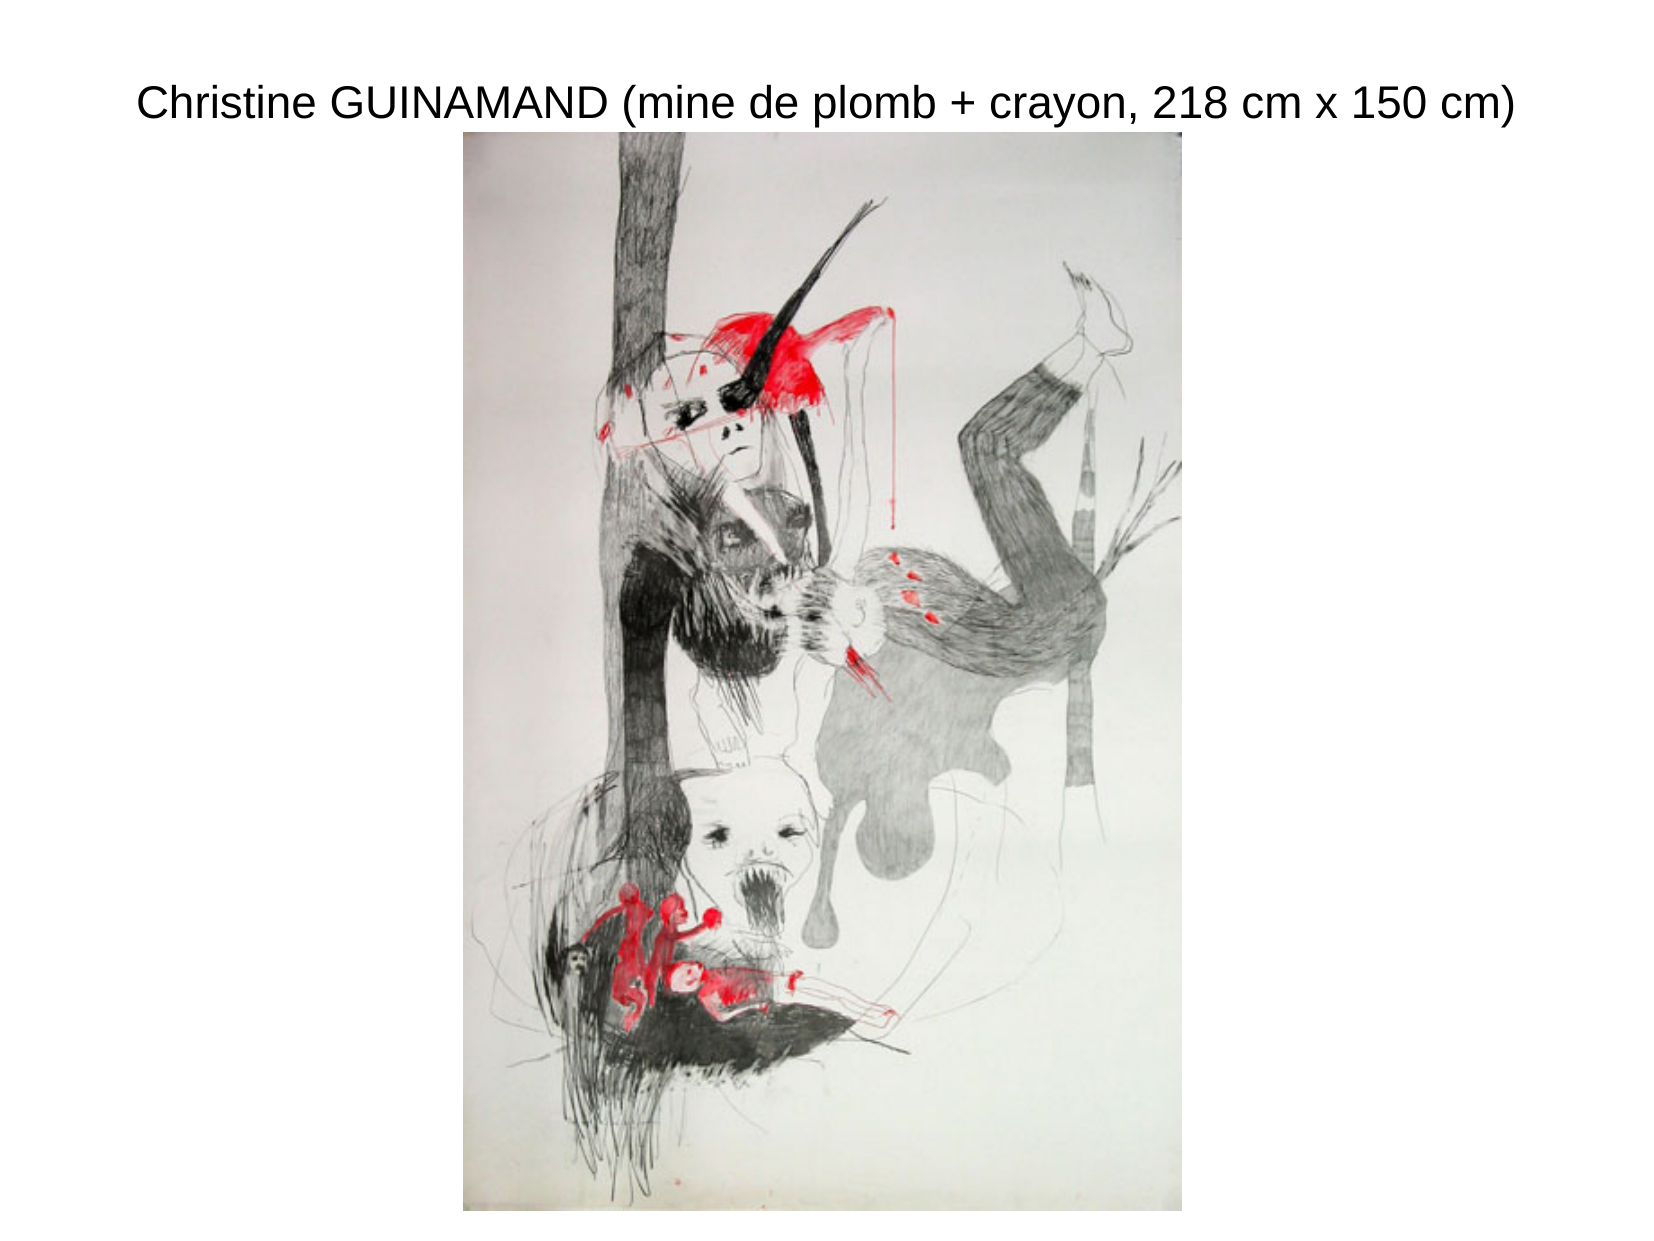

# Christine GUINAMAND (mine de plomb + crayon, 218 cm x 150 cm)